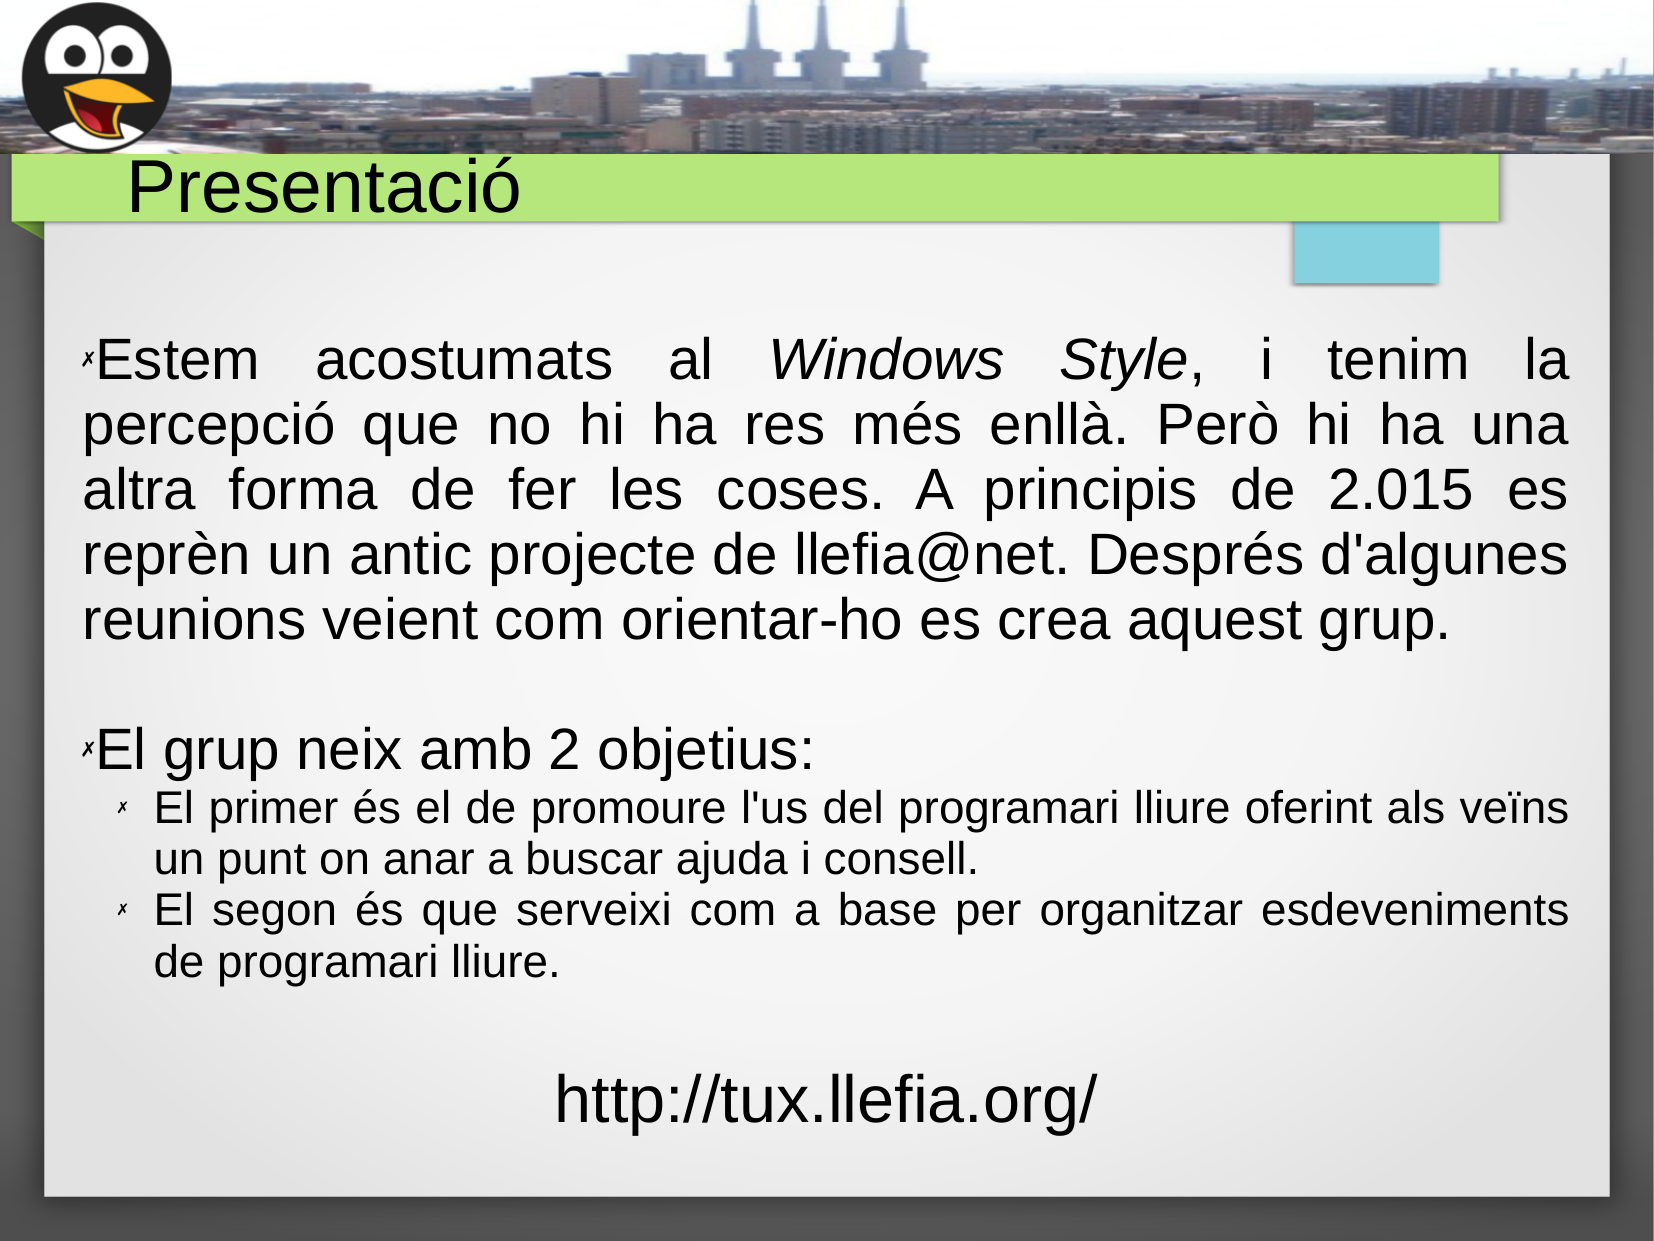

Presentació
# Estem acostumats al Windows Style, i tenim la percepció que no hi ha res més enllà. Però hi ha una altra forma de fer les coses. A principis de 2.015 es reprèn un antic projecte de llefia@net. Després d'algunes reunions veient com orientar-ho es crea aquest grup.
El grup neix amb 2 objetius:
El primer és el de promoure l'us del programari lliure oferint als veïns un punt on anar a buscar ajuda i consell.
El segon és que serveixi com a base per organitzar esdeveniments de programari lliure.
http://tux.llefia.org/